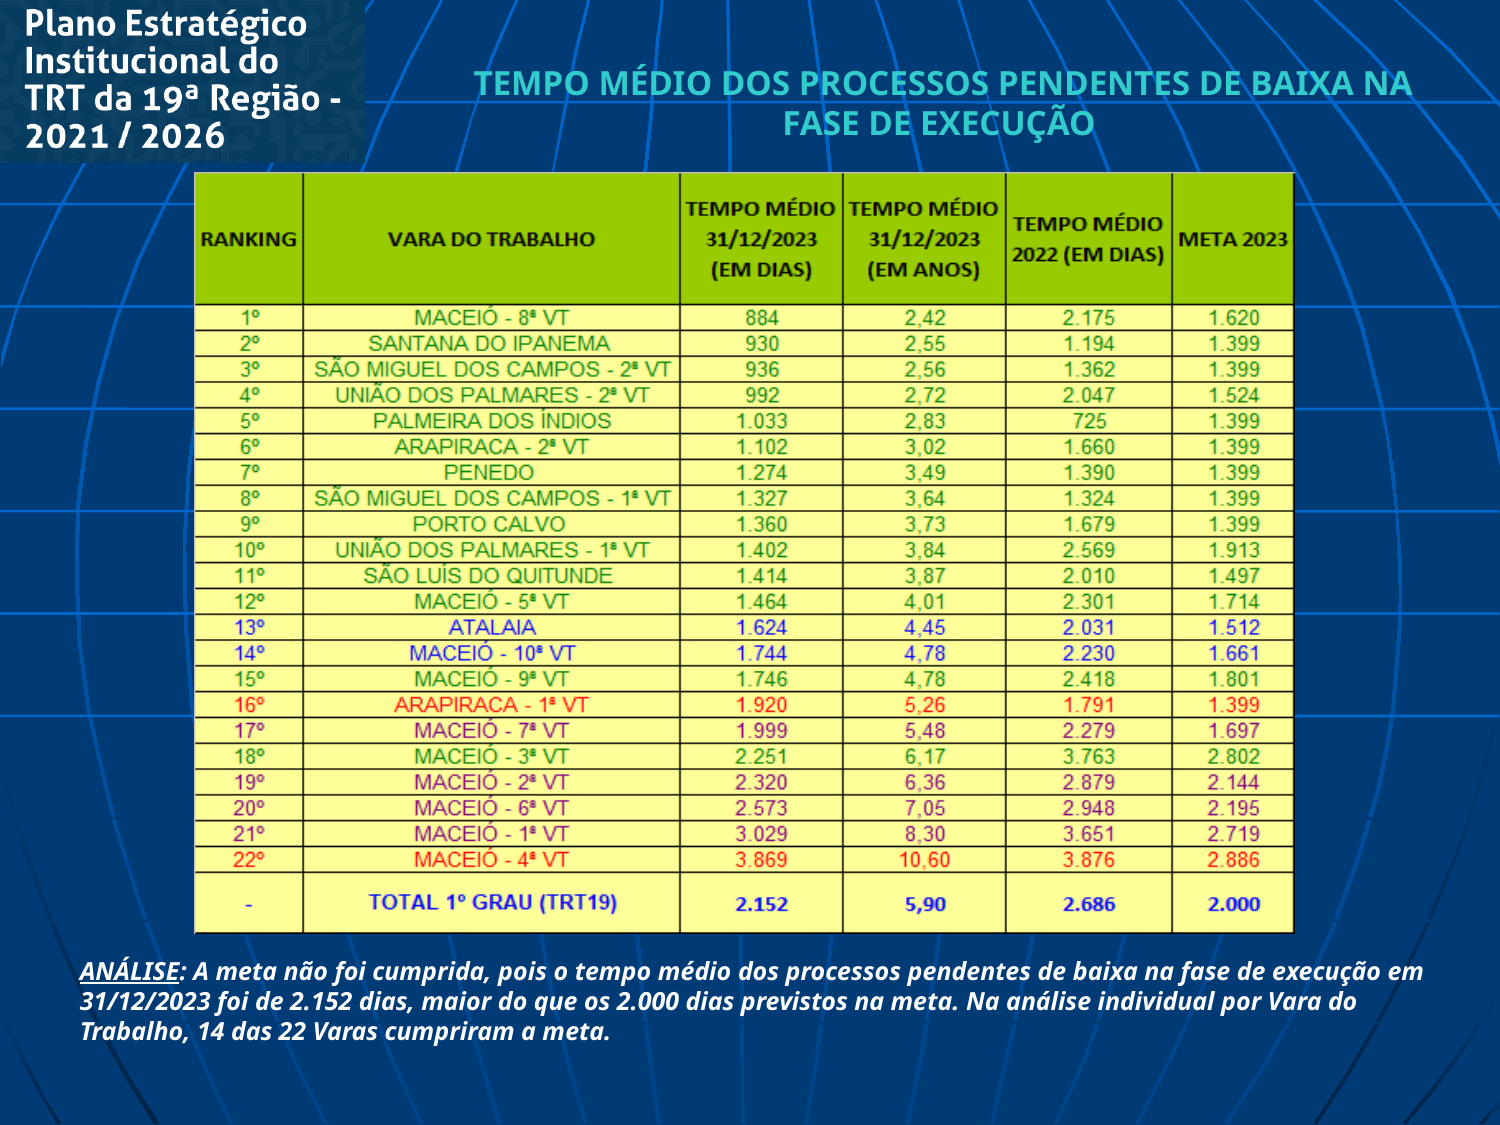

TEMPO MÉDIO DOS PROCESSOS PENDENTES DE BAIXA NA FASE DE EXECUÇÃO
ANÁLISE: A meta não foi cumprida, pois o tempo médio dos processos pendentes de baixa na fase de execução em 31/12/2023 foi de 2.152 dias, maior do que os 2.000 dias previstos na meta. Na análise individual por Vara do Trabalho, 14 das 22 Varas cumpriram a meta.